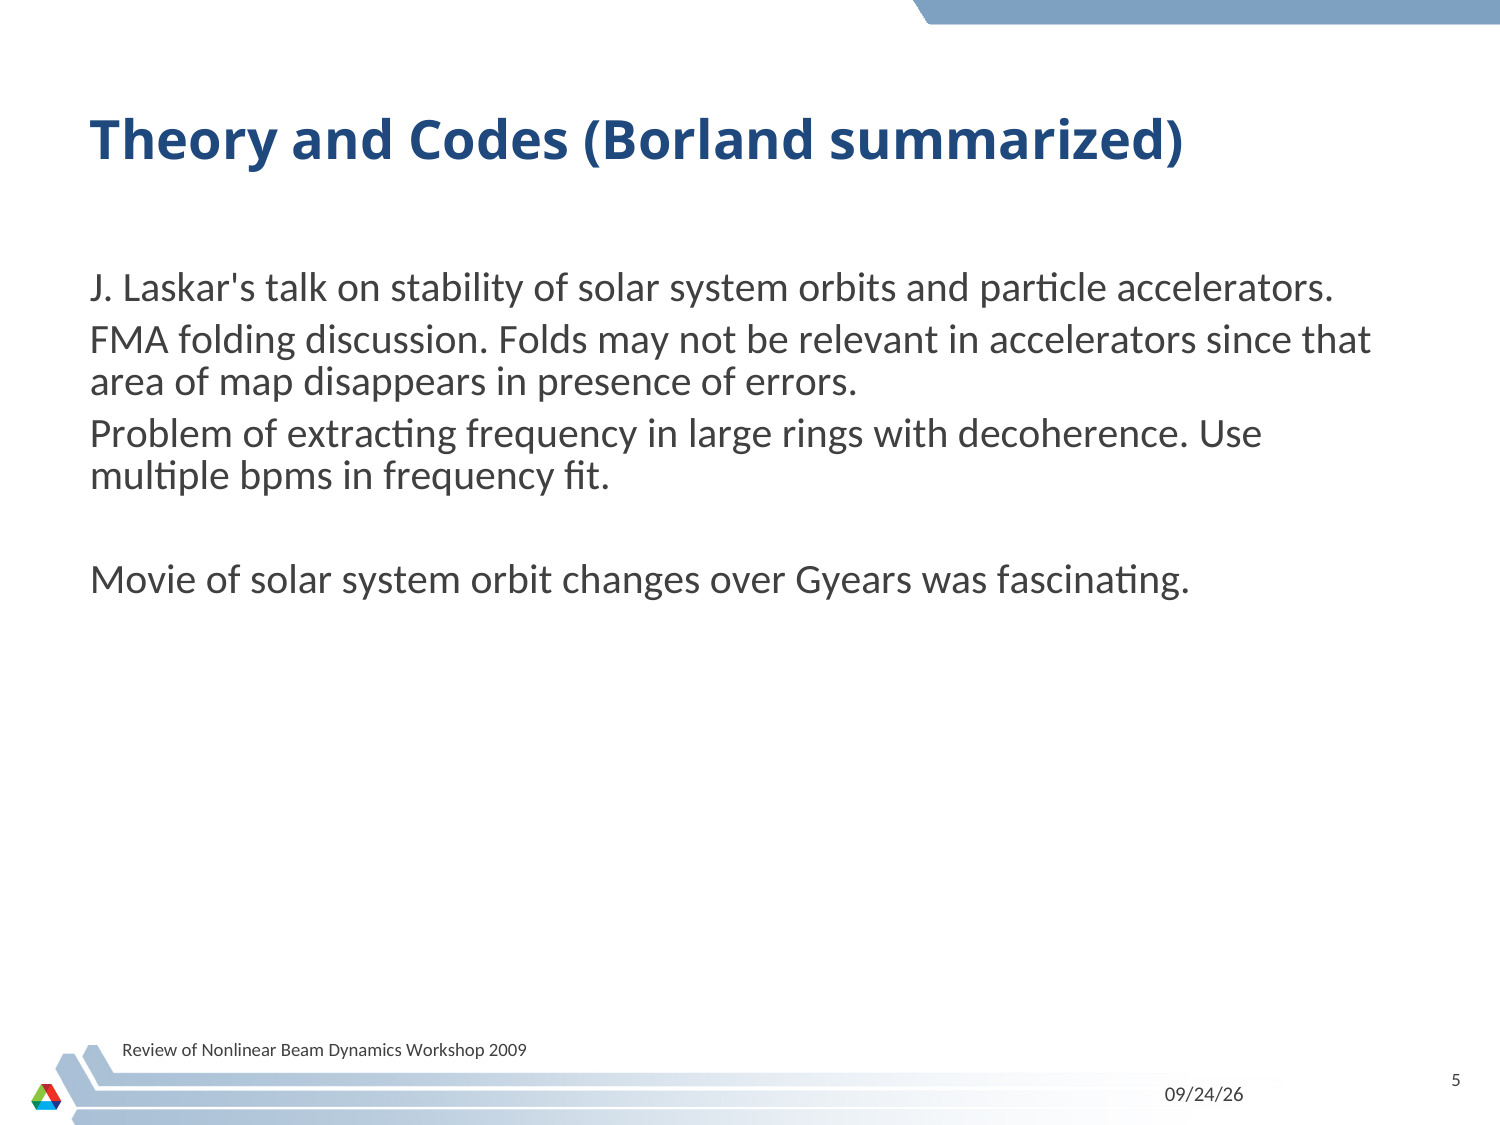

# Theory and Codes (Borland summarized)
J. Laskar's talk on stability of solar system orbits and particle accelerators.
FMA folding discussion. Folds may not be relevant in accelerators since that area of map disappears in presence of errors.
Problem of extracting frequency in large rings with decoherence. Use multiple bpms in frequency fit.
Movie of solar system orbit changes over Gyears was fascinating.
Review of Nonlinear Beam Dynamics Workshop 2009
5
1/13/2010